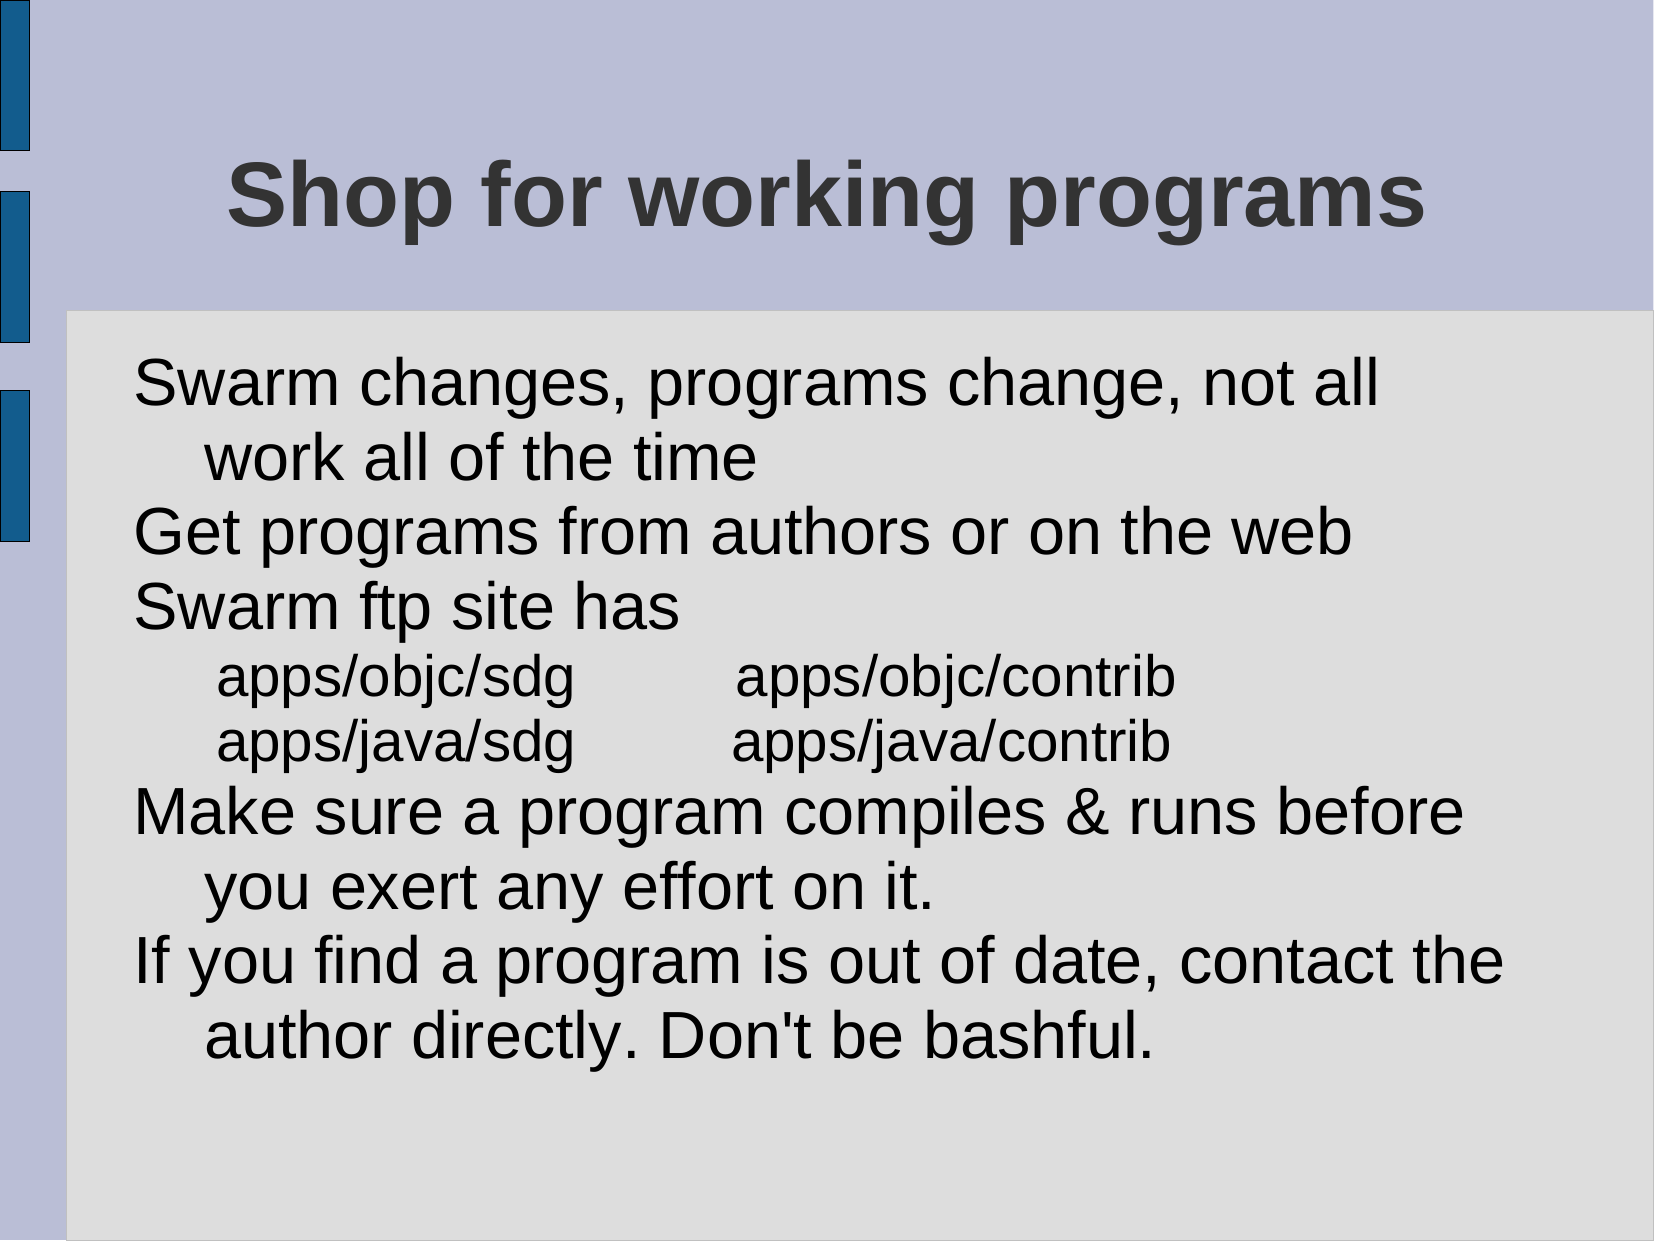

# Shop for working programs
Swarm changes, programs change, not all work all of the time
Get programs from authors or on the web
Swarm ftp site has
apps/objc/sdg		apps/objc/contrib
apps/java/sdg 	 apps/java/contrib
Make sure a program compiles & runs before you exert any effort on it.
If you find a program is out of date, contact the author directly. Don't be bashful.